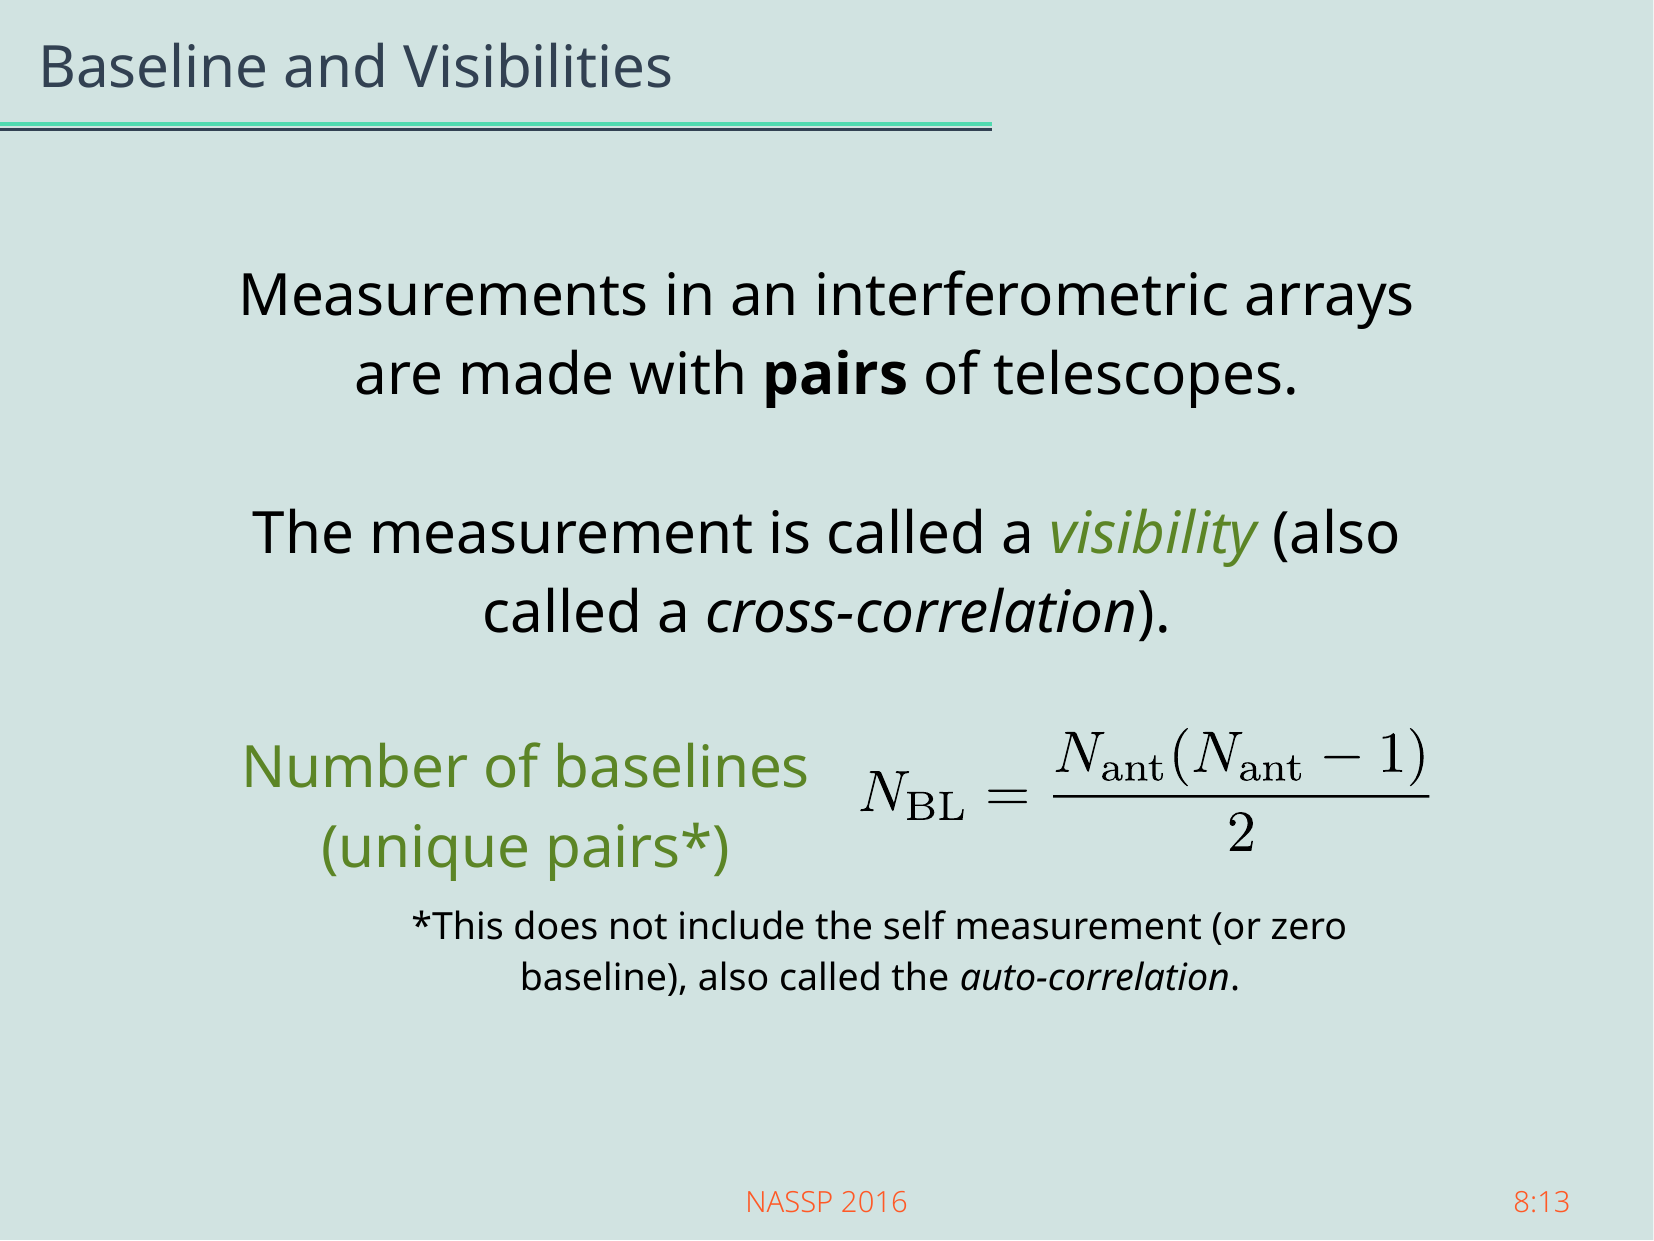

Baseline and Visibilities
Measurements in an interferometric arrays are made with pairs of telescopes.
The measurement is called a visibility (also called a cross-correlation).
Number of baselines (unique pairs*)
*This does not include the self measurement (or zero baseline), also called the auto-correlation.
NASSP 2016
8